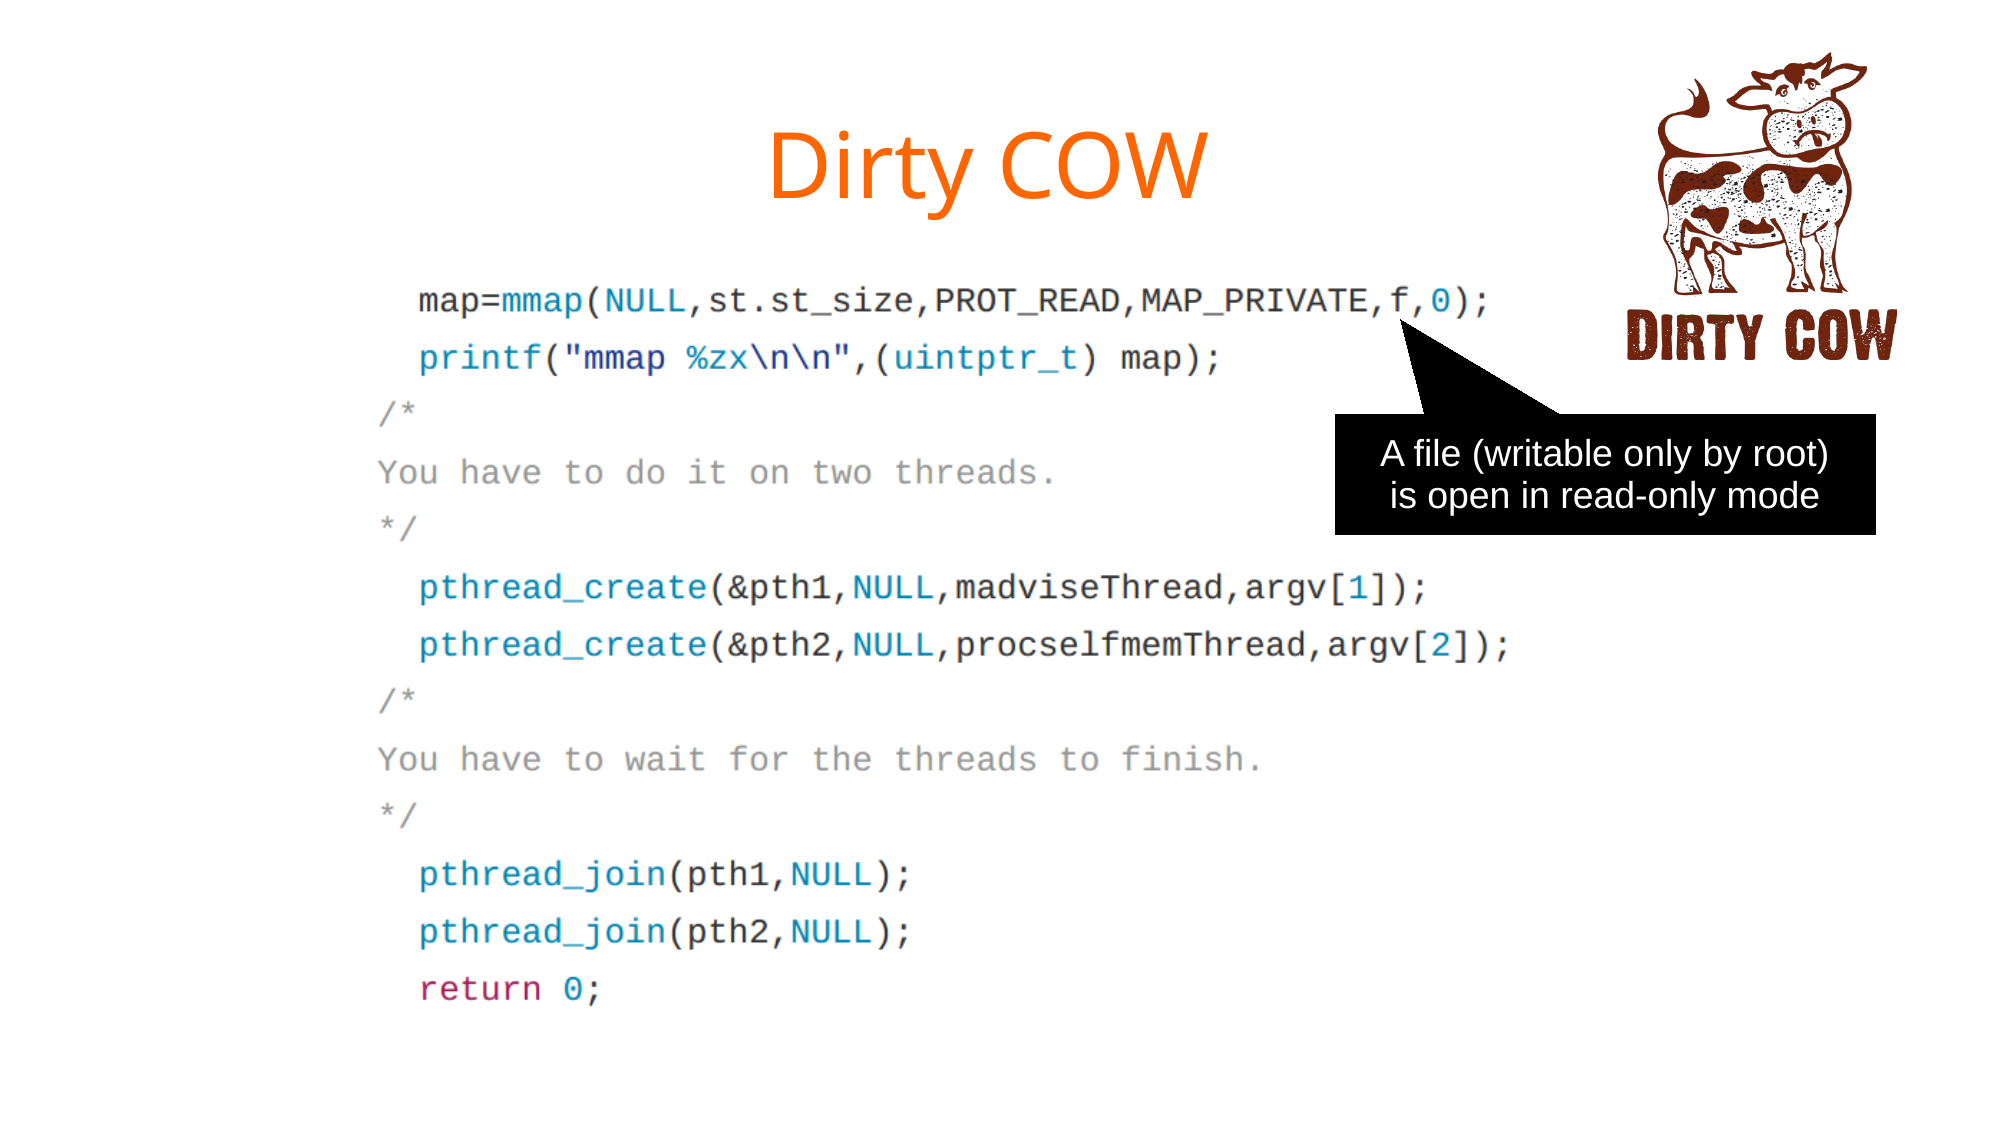

# Dirty COW
A file (writable only by root)
 is open in read-only mode